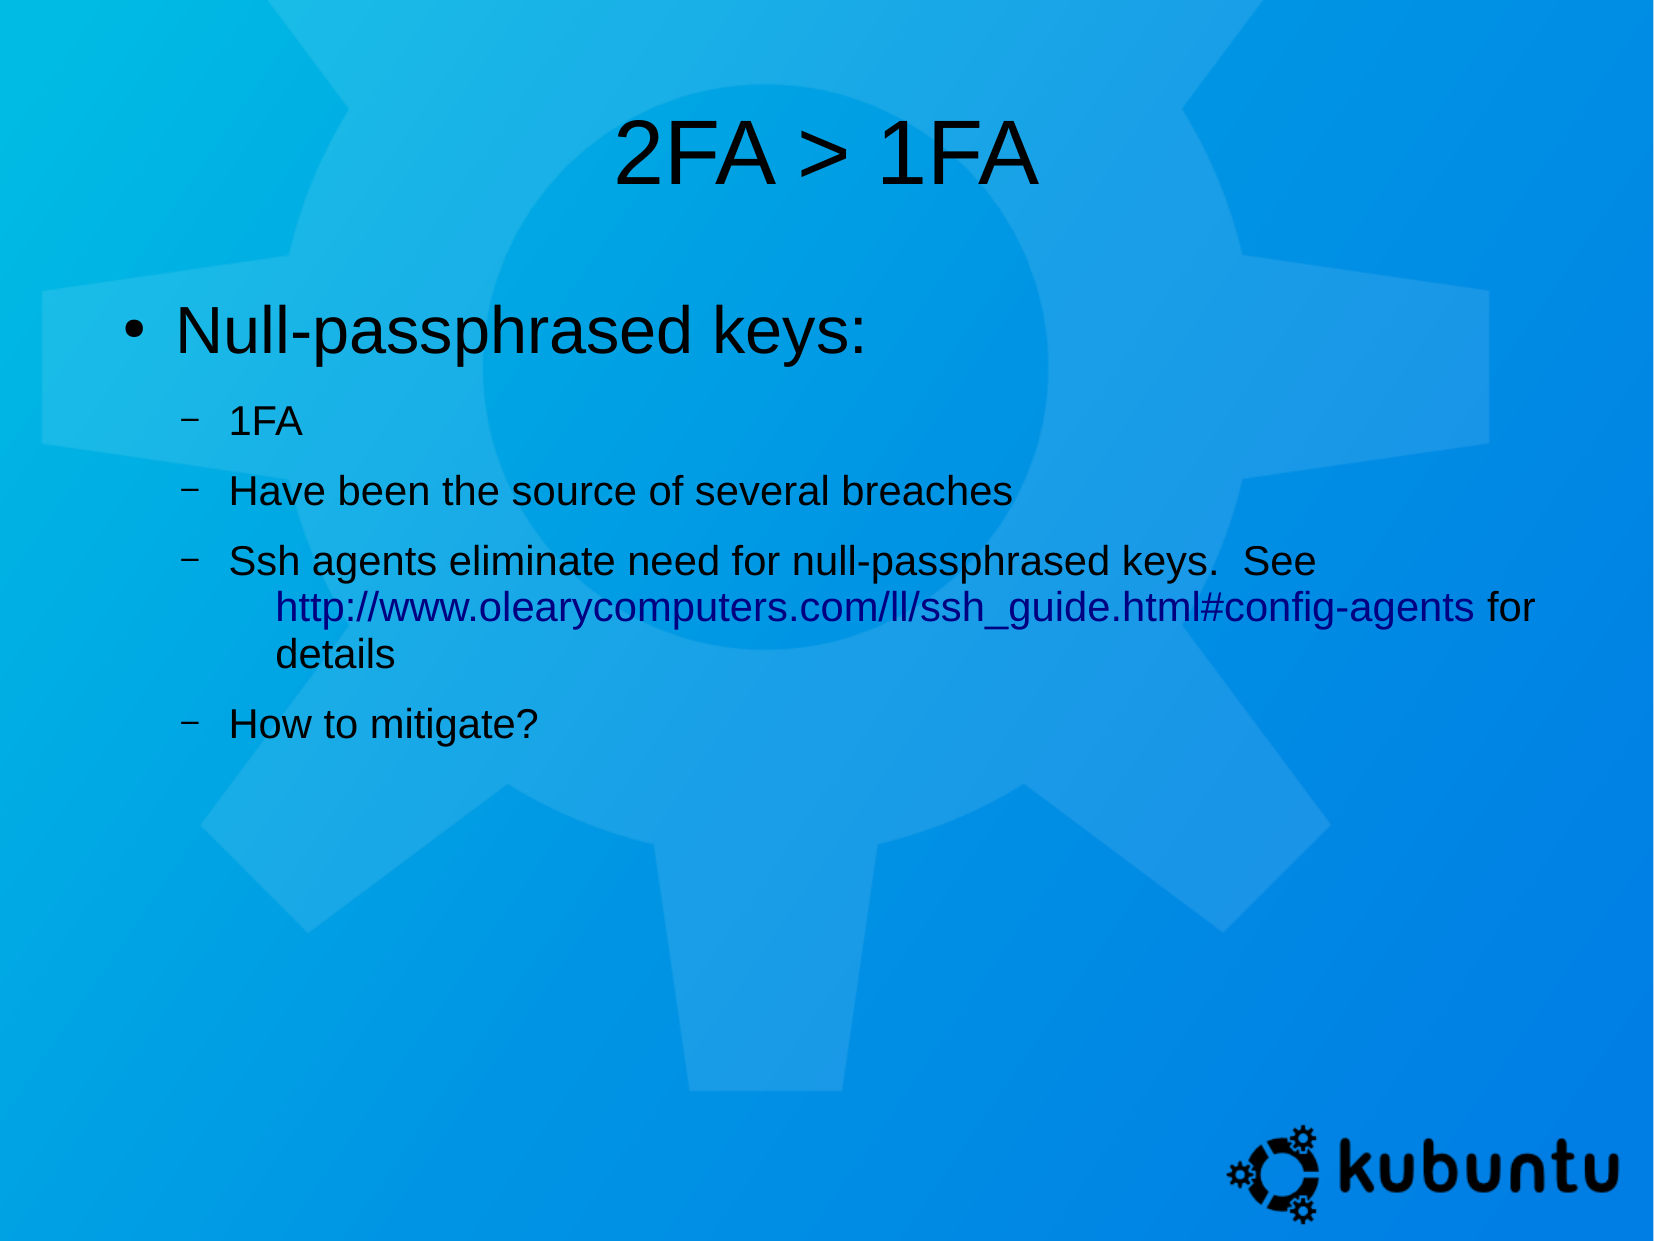

# 2FA > 1FA
Null-passphrased keys:
1FA
Have been the source of several breaches
Ssh agents eliminate need for null-passphrased keys. See http://www.olearycomputers.com/ll/ssh_guide.html#config-agents for details
How to mitigate?